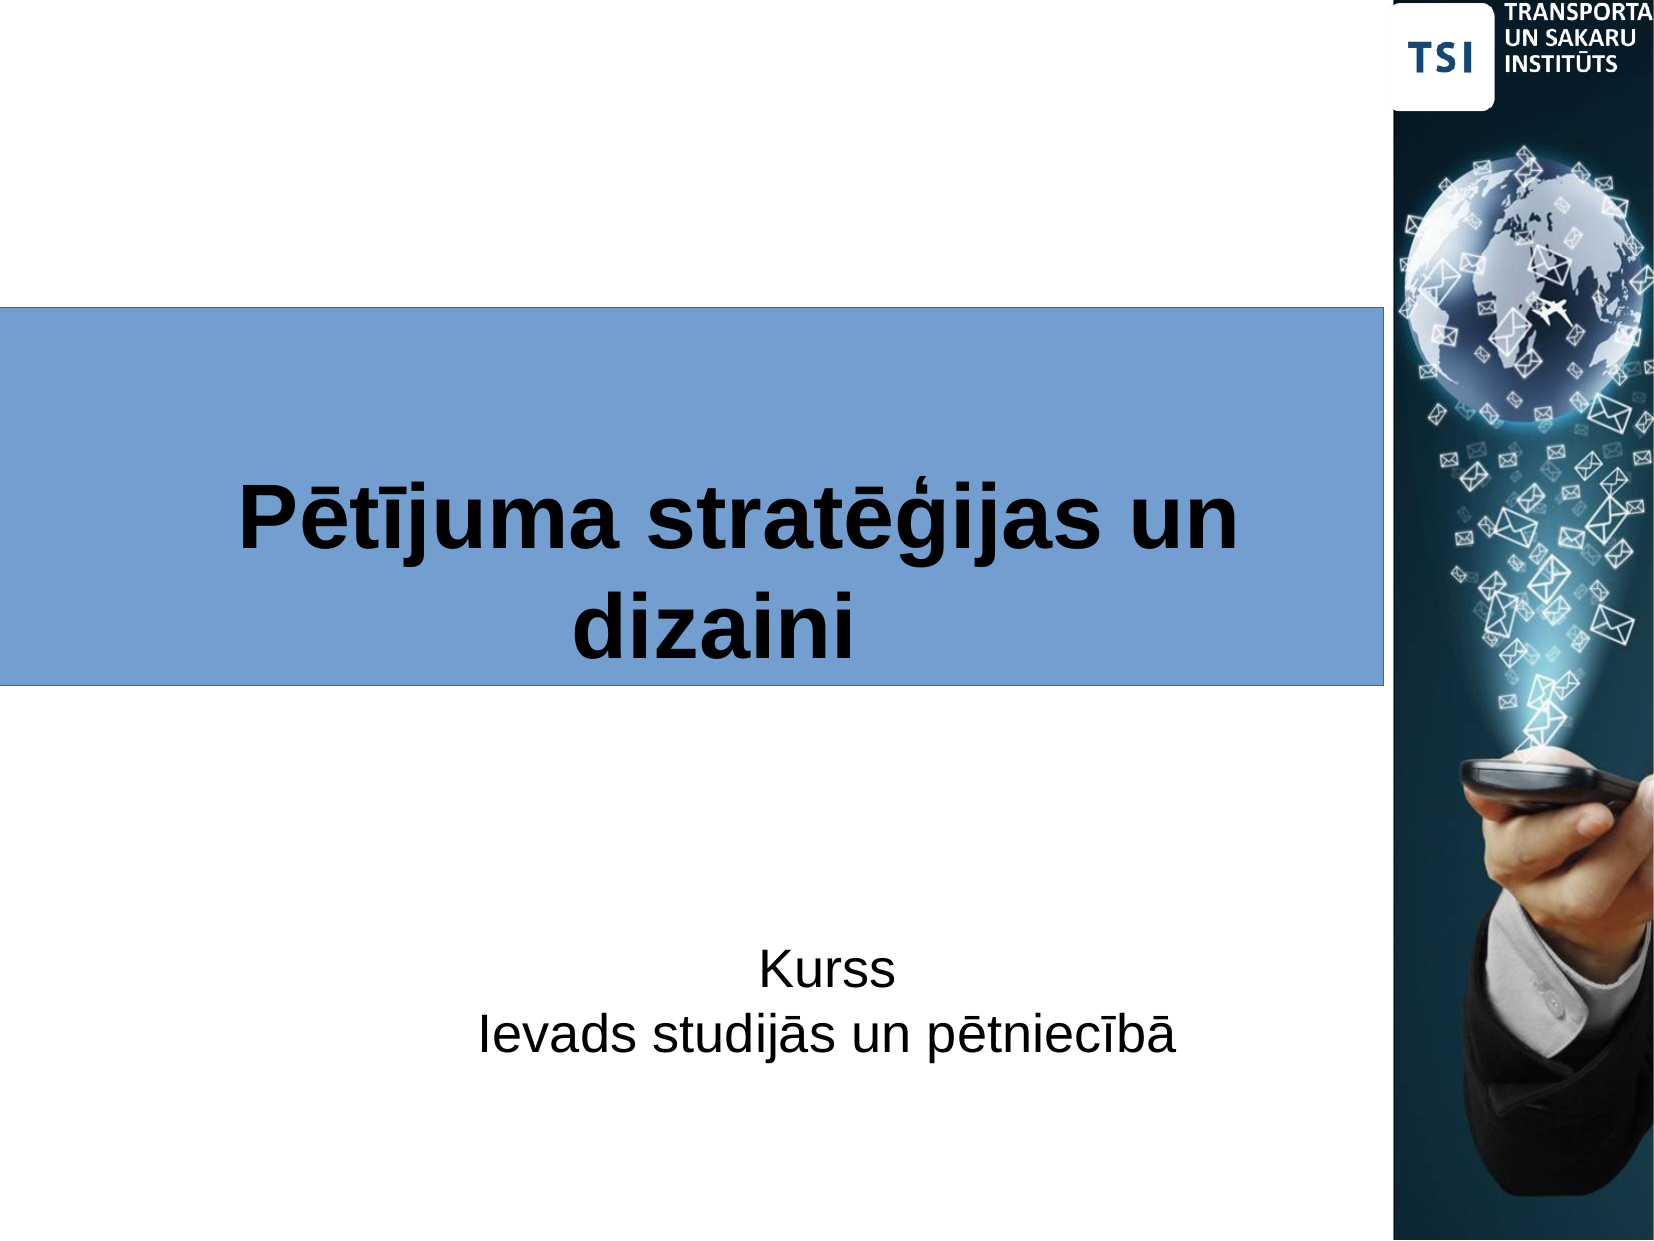

# Pētījuma stratēģijas un dizaini
Kurss
Ievads studijās un pētniecībā